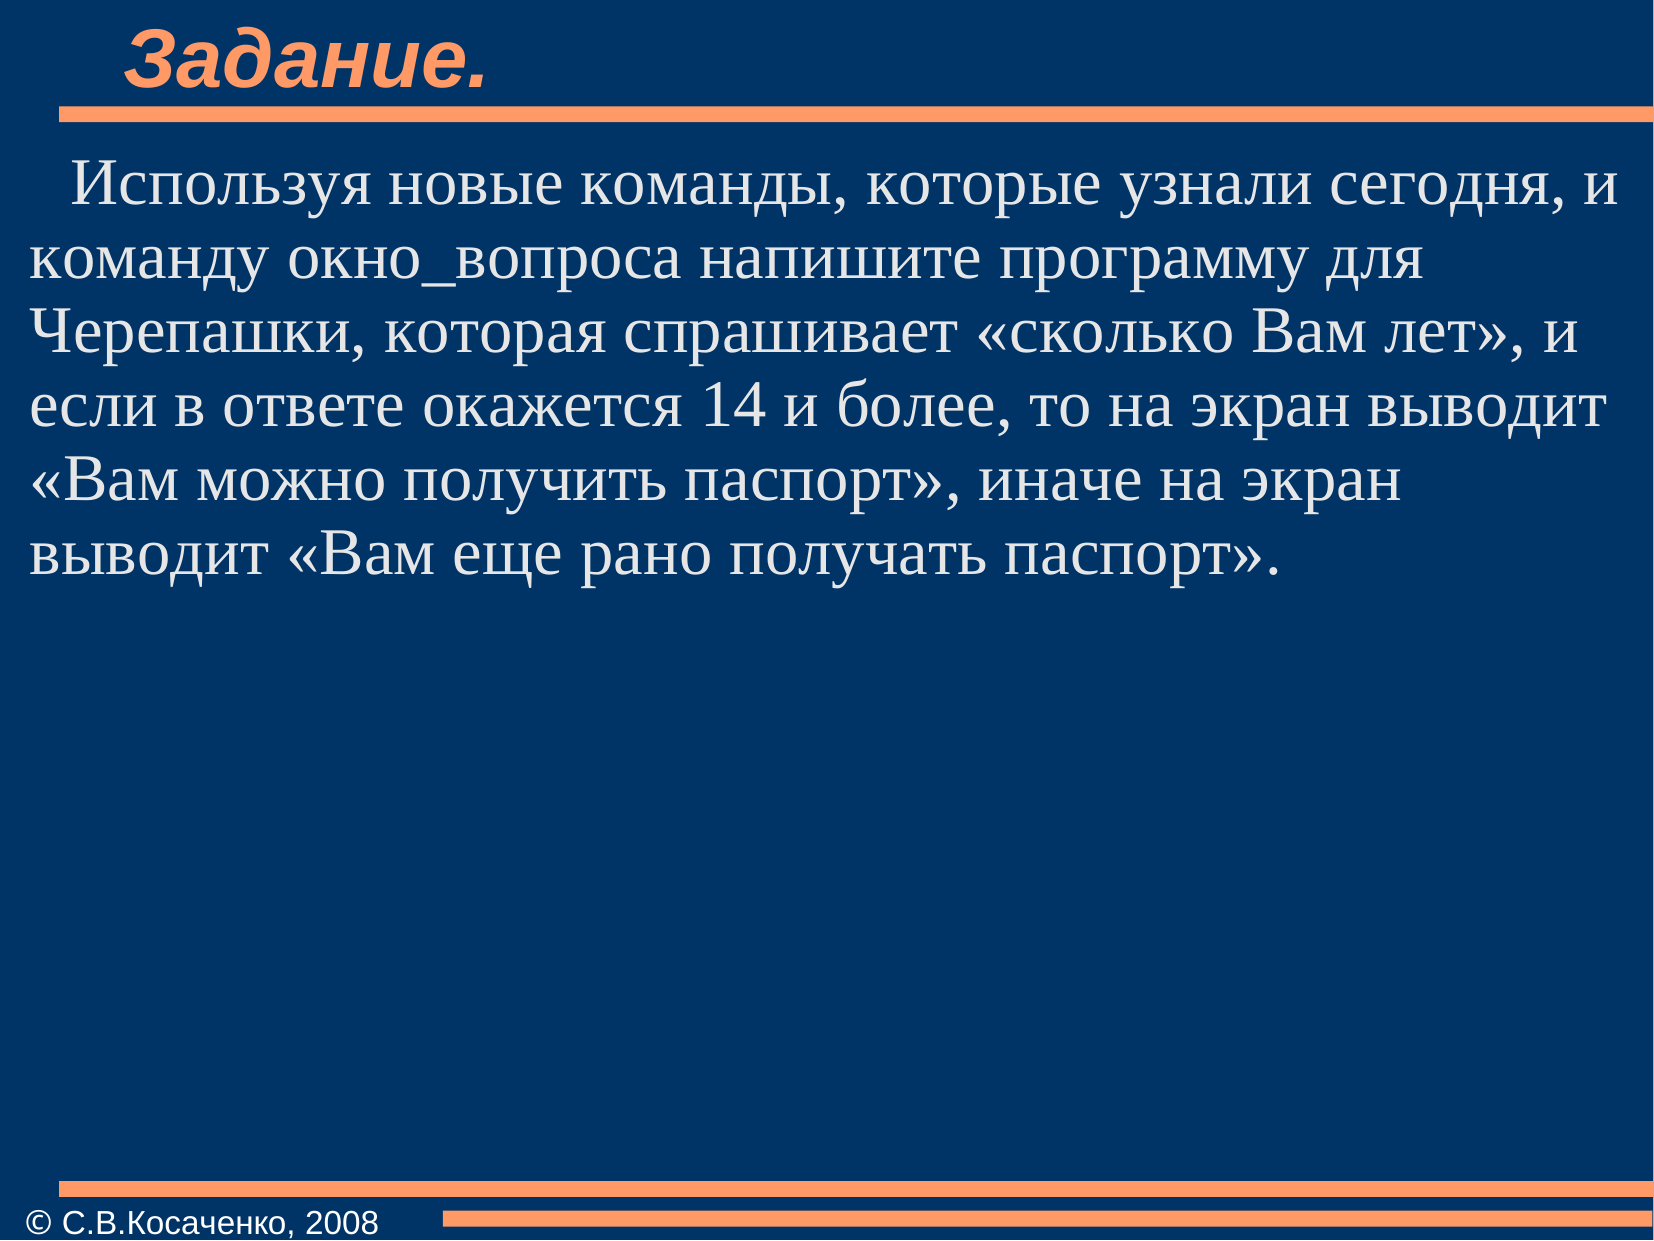

# Задание.
Используя новые команды, которые узнали сегодня, и команду окно_вопроса напишите программу для Черепашки, которая спрашивает «сколько Вам лет», и если в ответе окажется 14 и более, то на экран выводит «Вам можно получить паспорт», иначе на экран выводит «Вам еще рано получать паспорт».